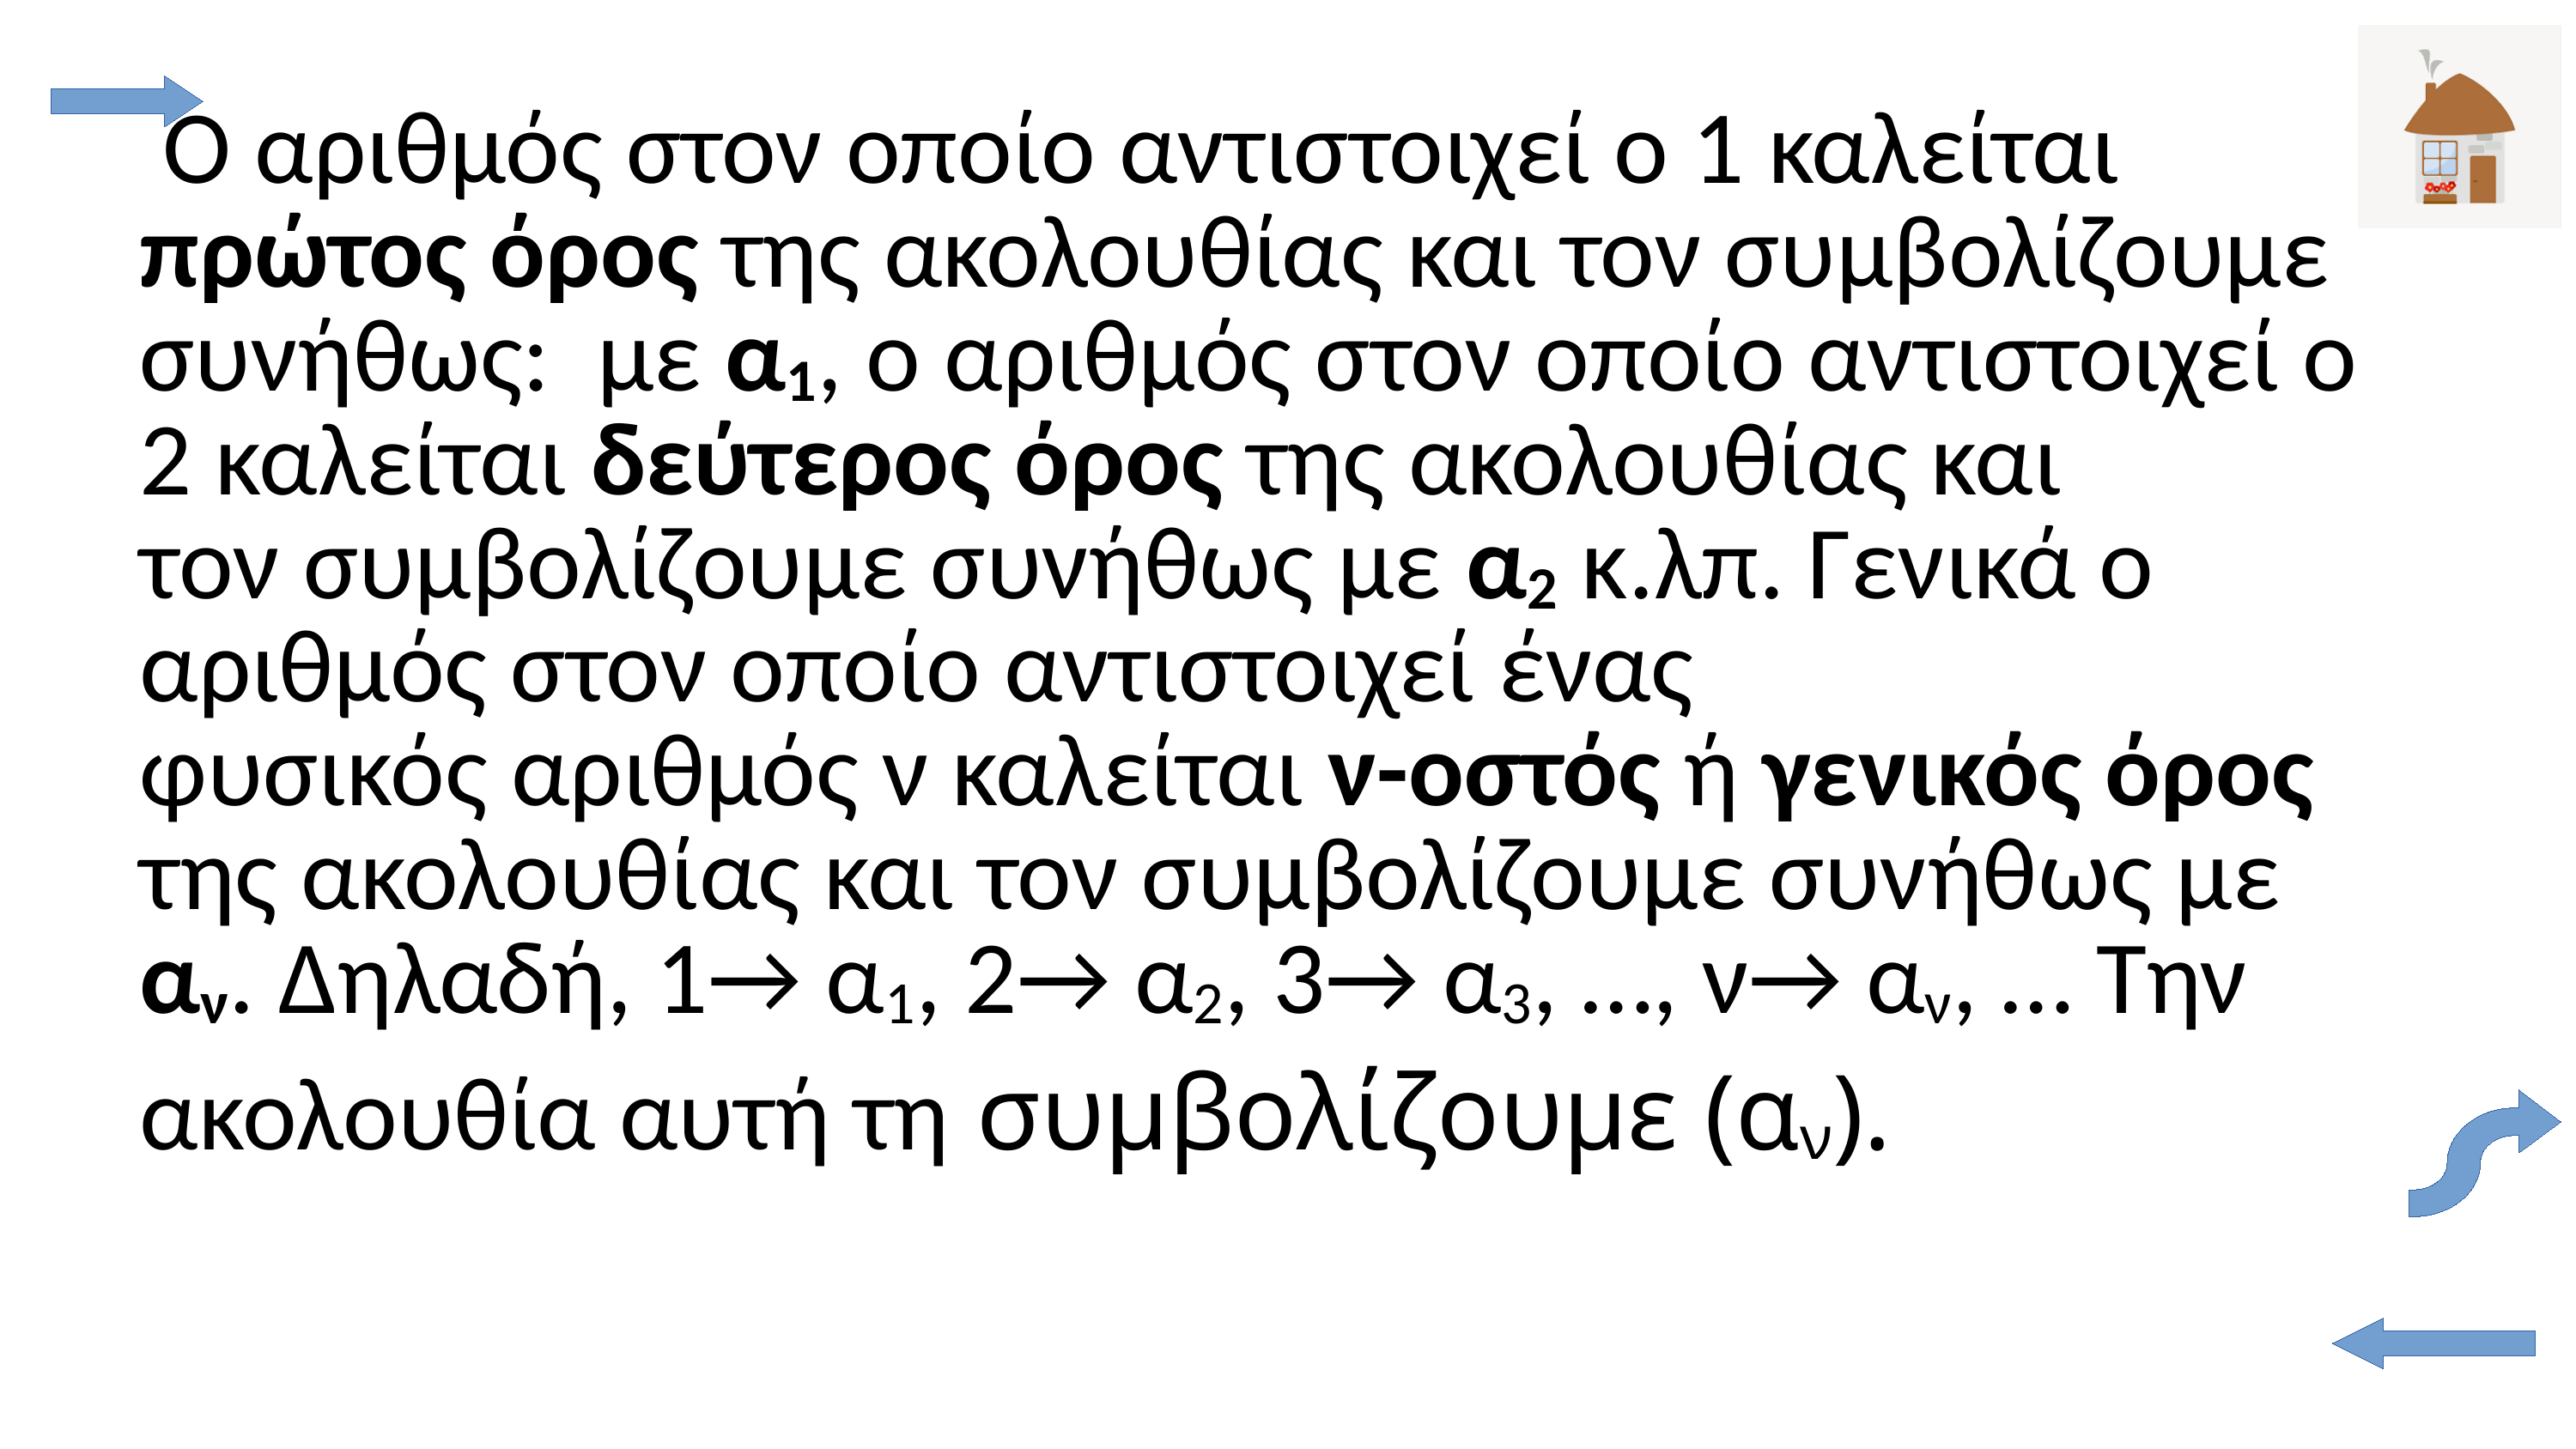

Ο αριθμός στον οποίο αντιστοιχεί ο 1 καλείται πρώτος όρος της ακολουθίας και τον συμβολίζουμε συνήθως: με α1, ο αριθμός στον οποίο αντιστοιχεί ο 2 καλείται δεύτερος όρος της ακολουθίας και
τον συμβολίζουμε συνήθως με α2 κ.λπ. Γενικά ο αριθμός στον οποίο αντιστοιχεί ένας
φυσικός αριθμός ν καλείται ν-οστός ή γενικός όρος της ακολουθίας και τον συμβολίζουμε συνήθως με αν. Δηλαδή, 1→ α1, 2→ α2, 3→ α3, …, ν→ αν, … Την ακολουθία αυτή τη συμβολίζουμε (αν).